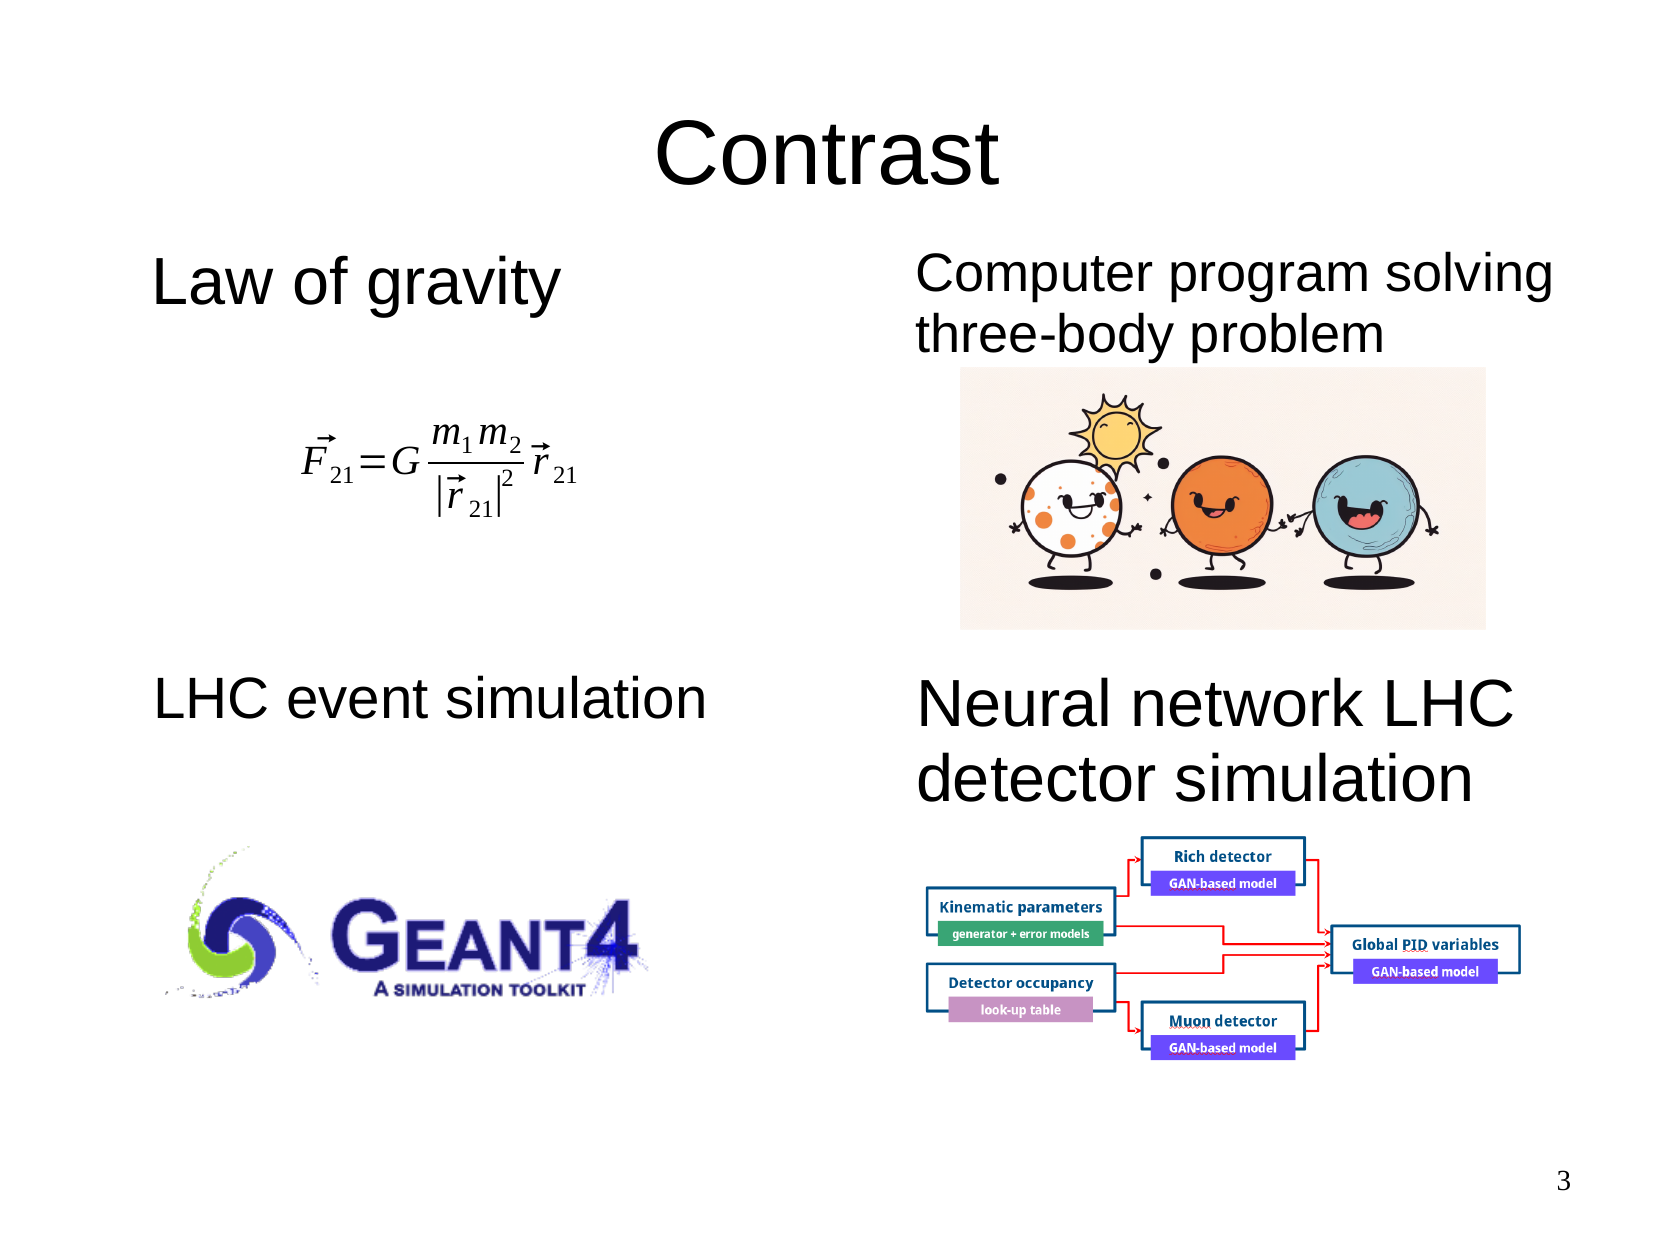

# Contrast
Computer program solving three-body problem
Law of gravity
LHC event simulation
Neural network LHC detector simulation
3